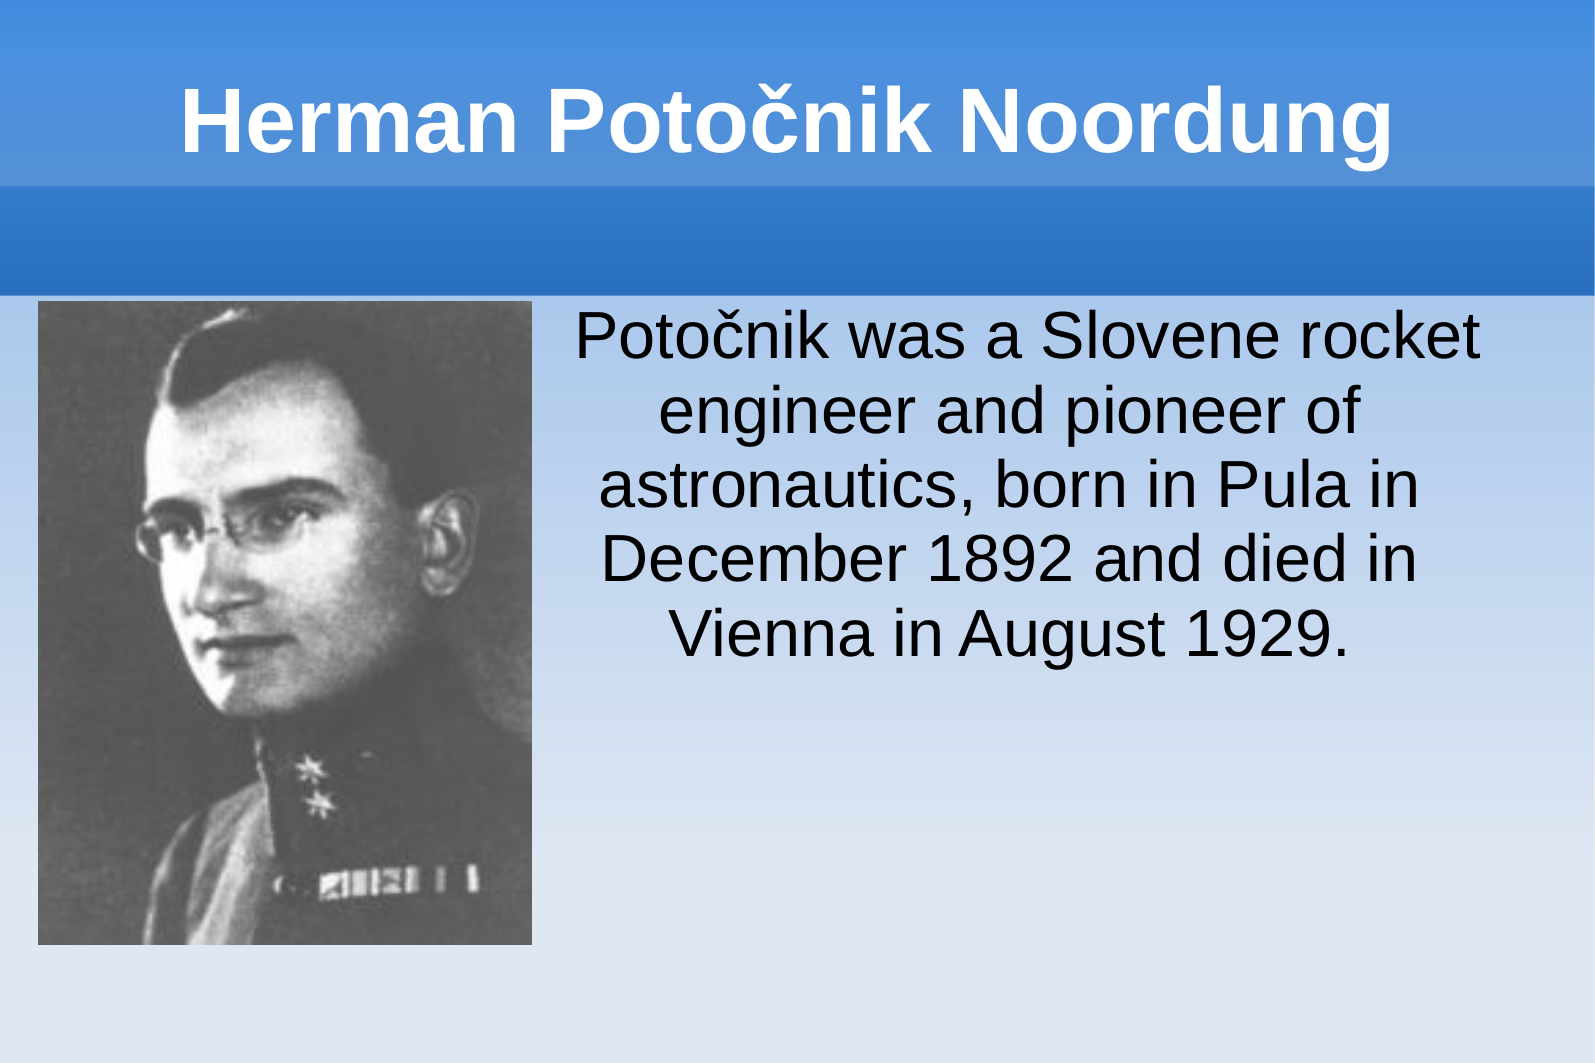

# Herman Potočnik Noordung
 Potočnik was a Slovene rocket engineer and pioneer of astronautics, born in Pula in December 1892 and died in Vienna in August 1929.